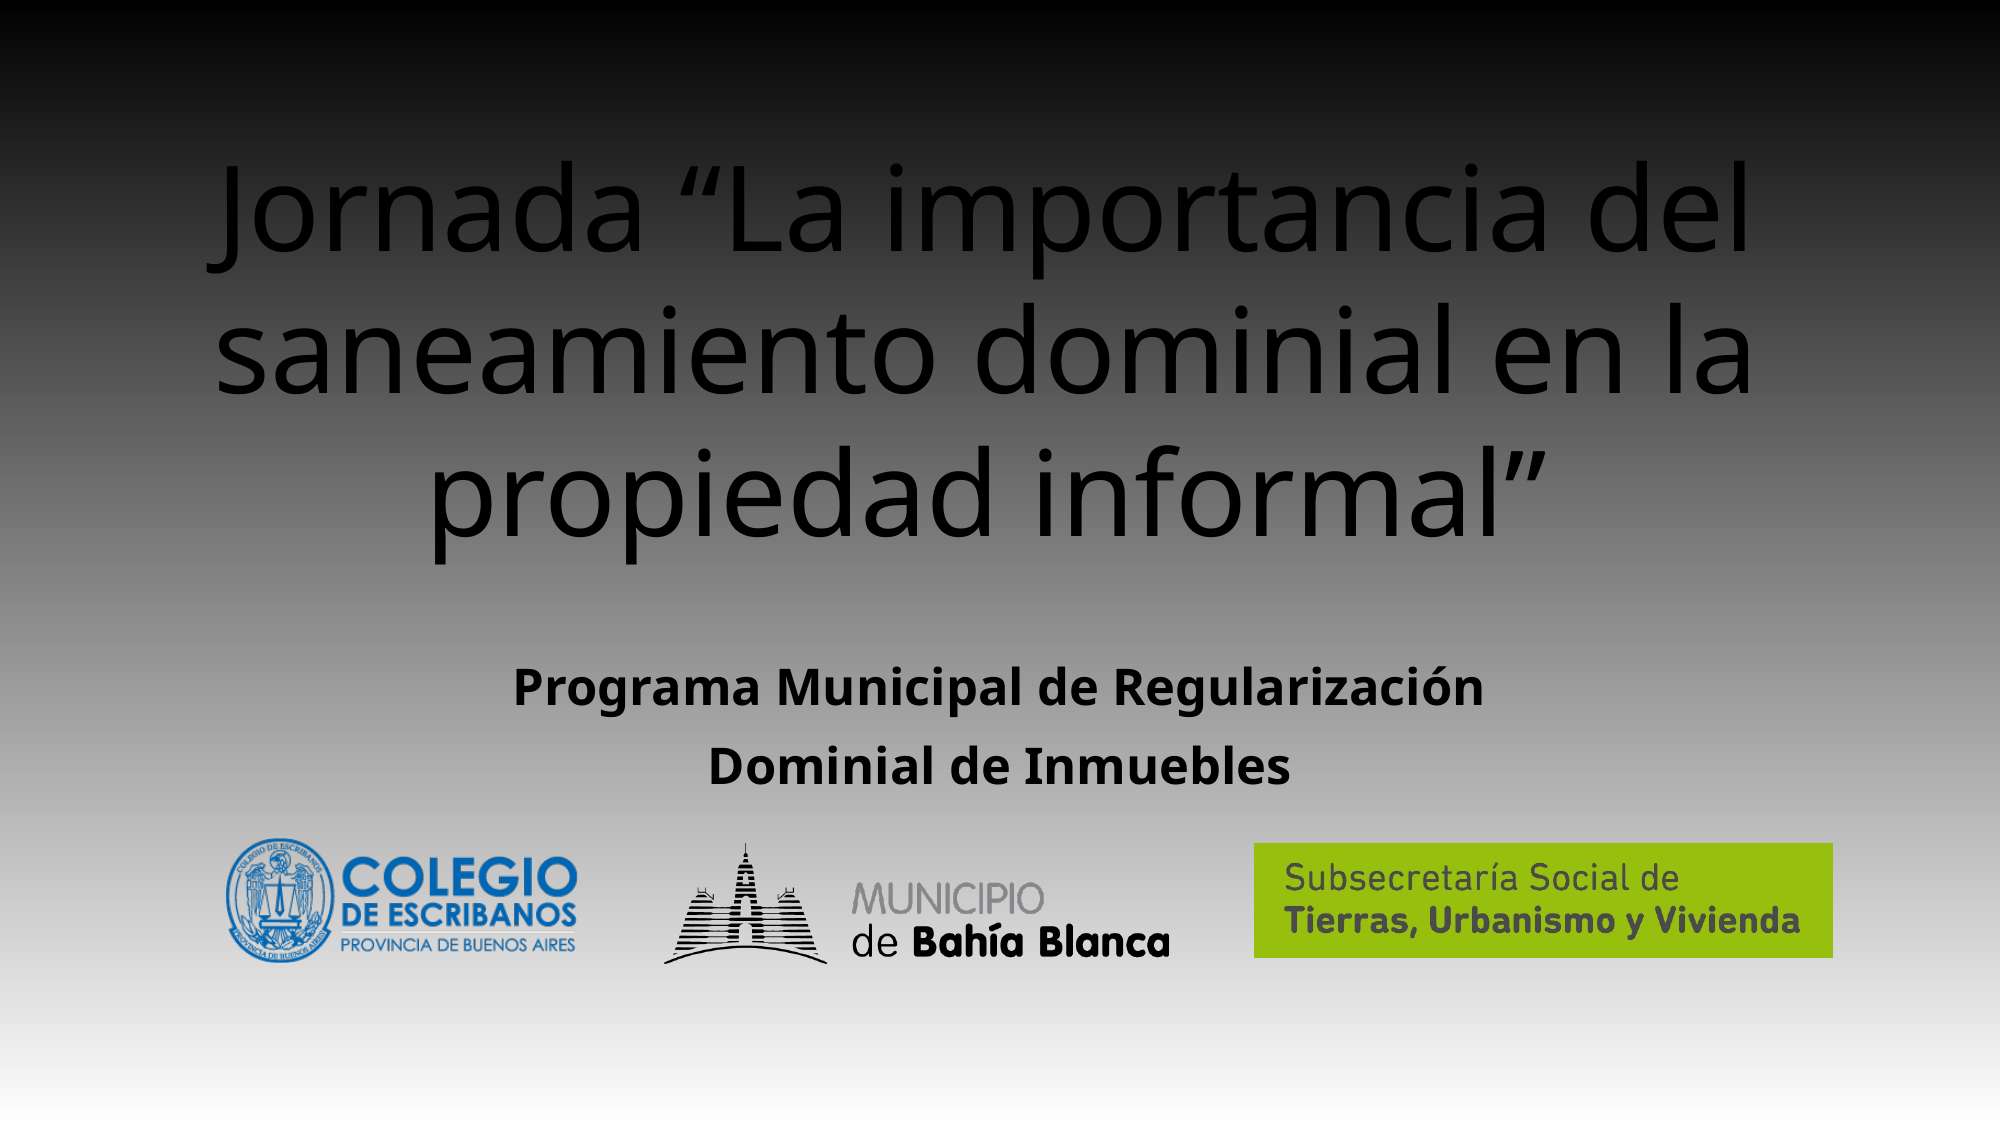

# Jornada “La importancia del saneamiento dominial en la propiedad informal”
Programa Municipal de Regularización
Dominial de Inmuebles